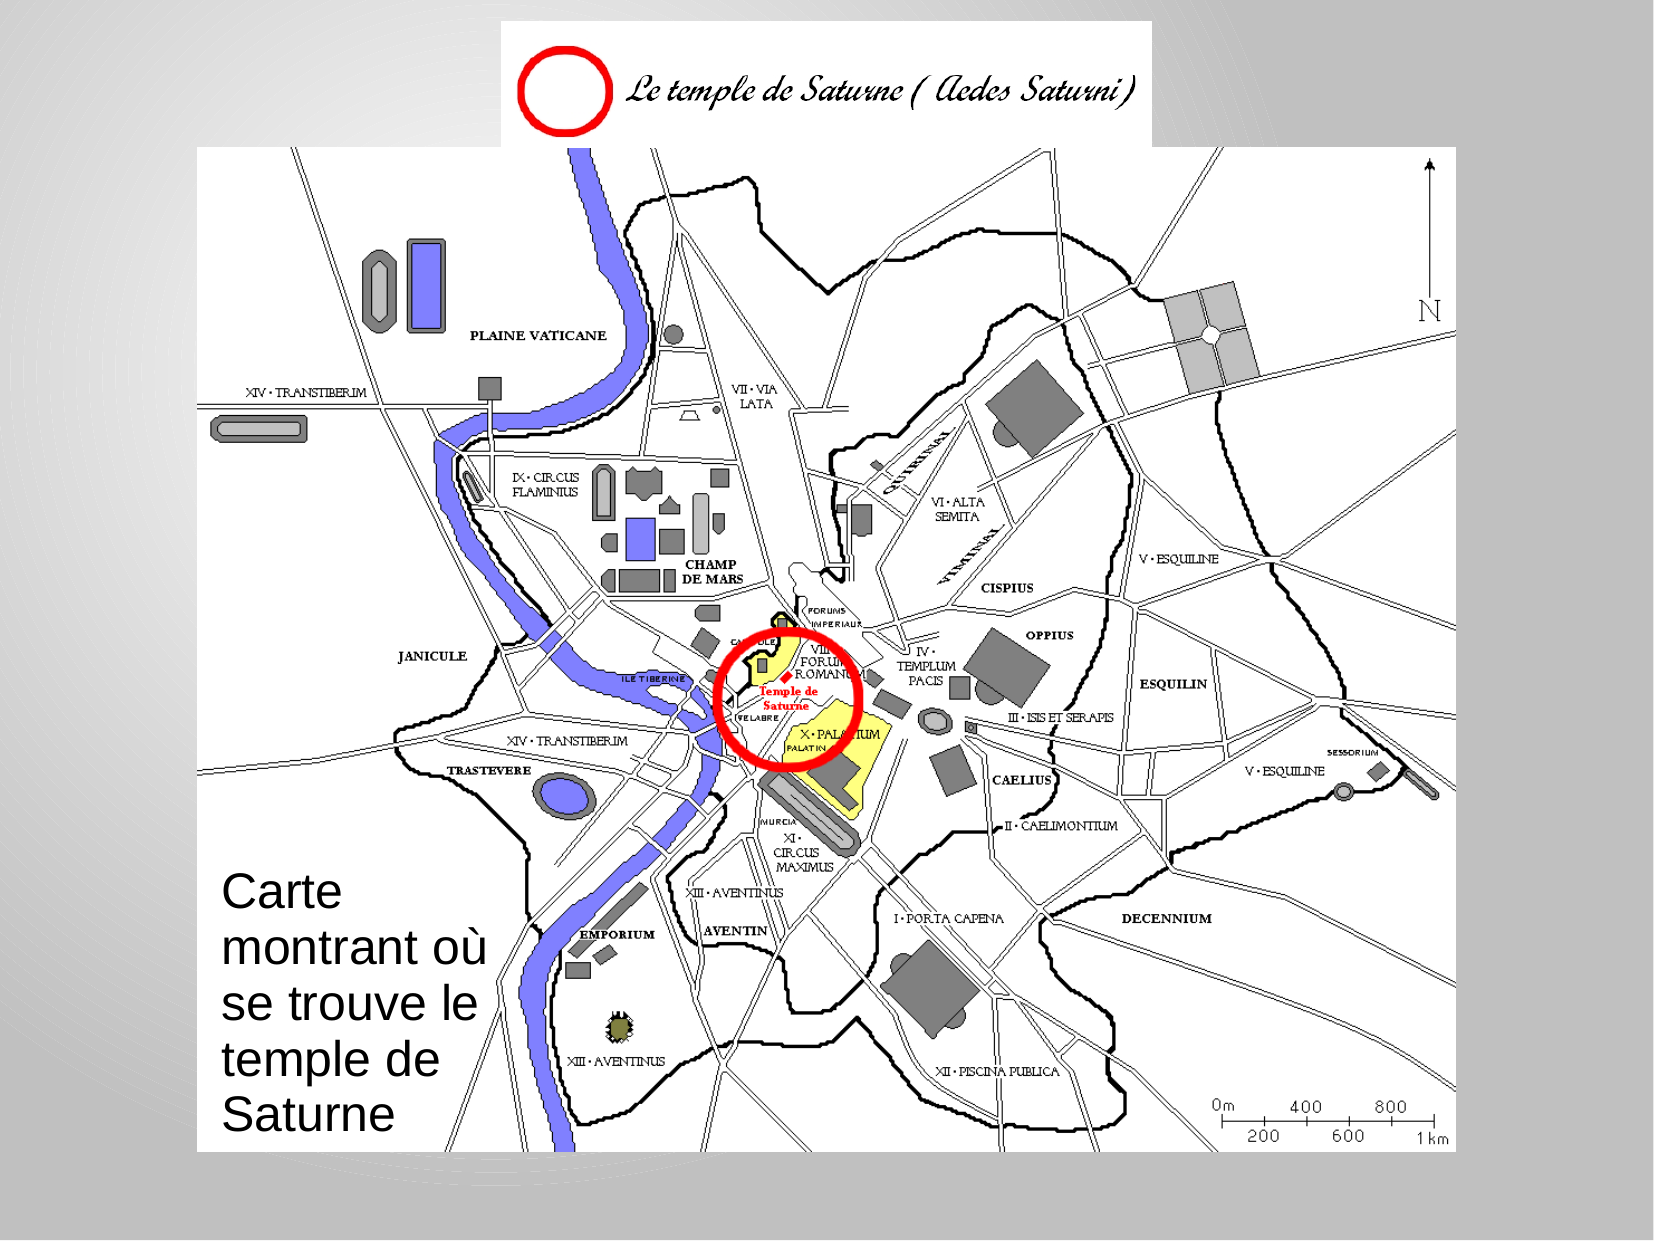

Carte montrant où se trouve le temple de Saturne